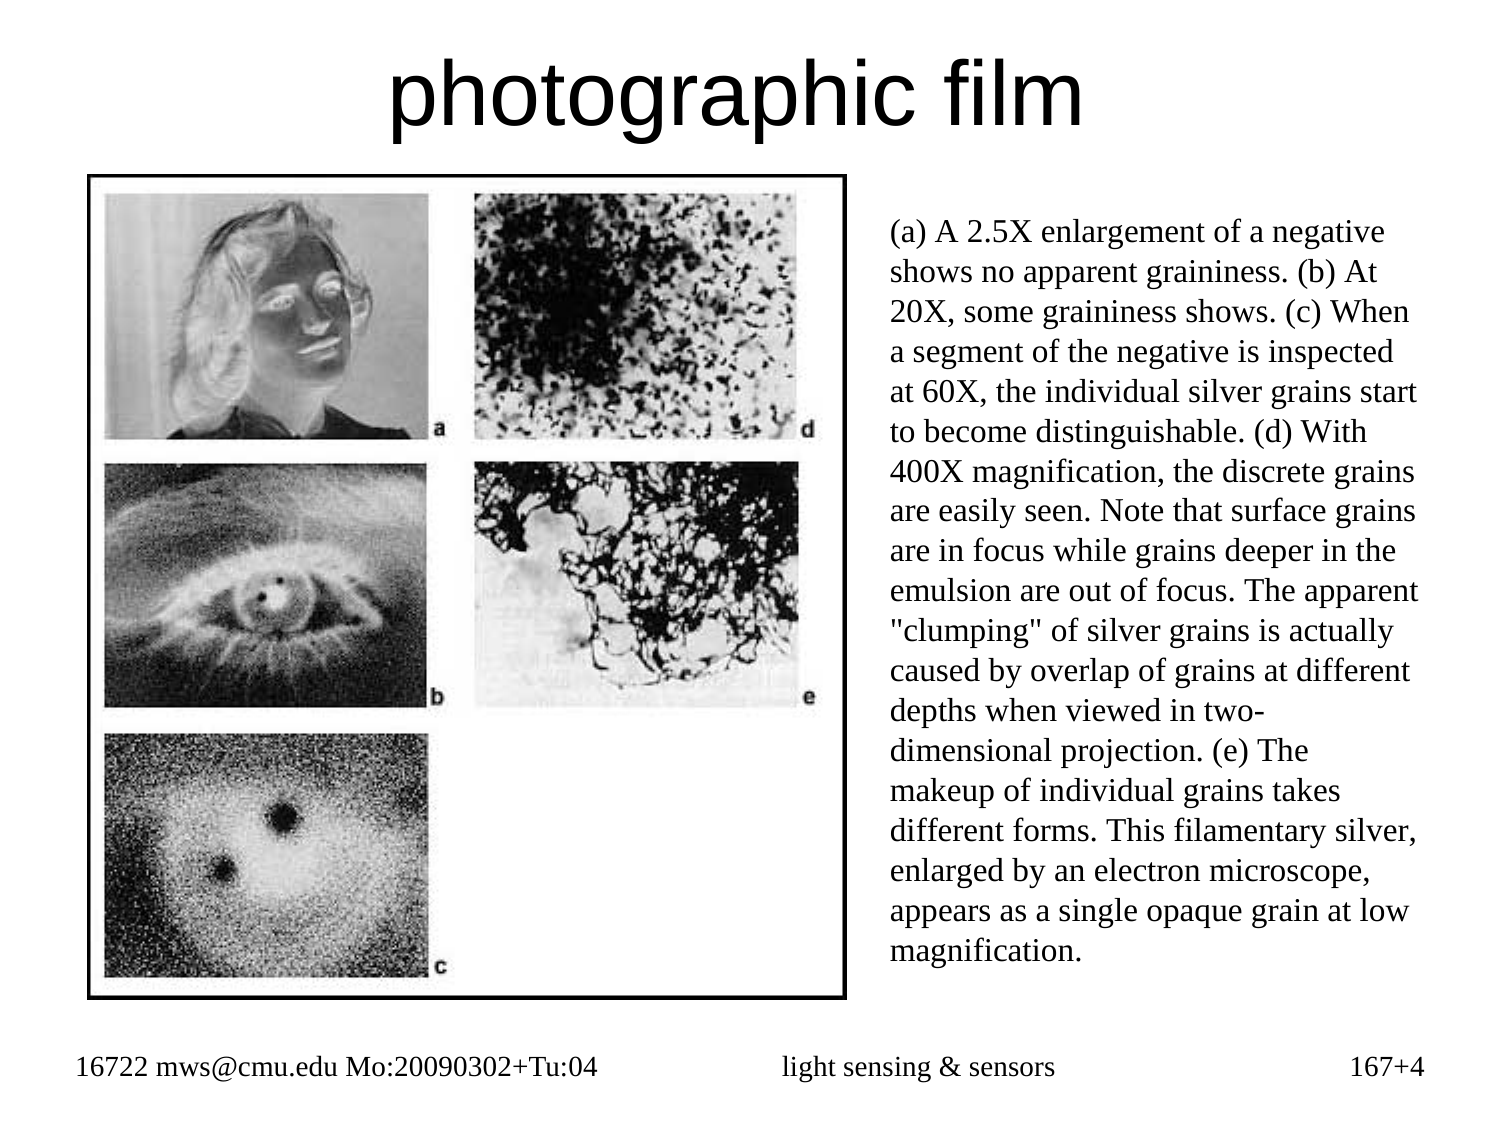

# photographic film
(a) A 2.5X enlargement of a negative shows no apparent graininess. (b) At 20X, some graininess shows. (c) When a segment of the negative is inspected at 60X, the individual silver grains start to become distinguishable. (d) With 400X magnification, the discrete grains are easily seen. Note that surface grains are in focus while grains deeper in the emulsion are out of focus. The apparent "clumping" of silver grains is actually caused by overlap of grains at different depths when viewed in two-dimensional projection. (e) The makeup of individual grains takes different forms. This filamentary silver, enlarged by an electron microscope, appears as a single opaque grain at low magnification.
16722 mws@cmu.edu Mo:20090302+Tu:04
light sensing & sensors
4